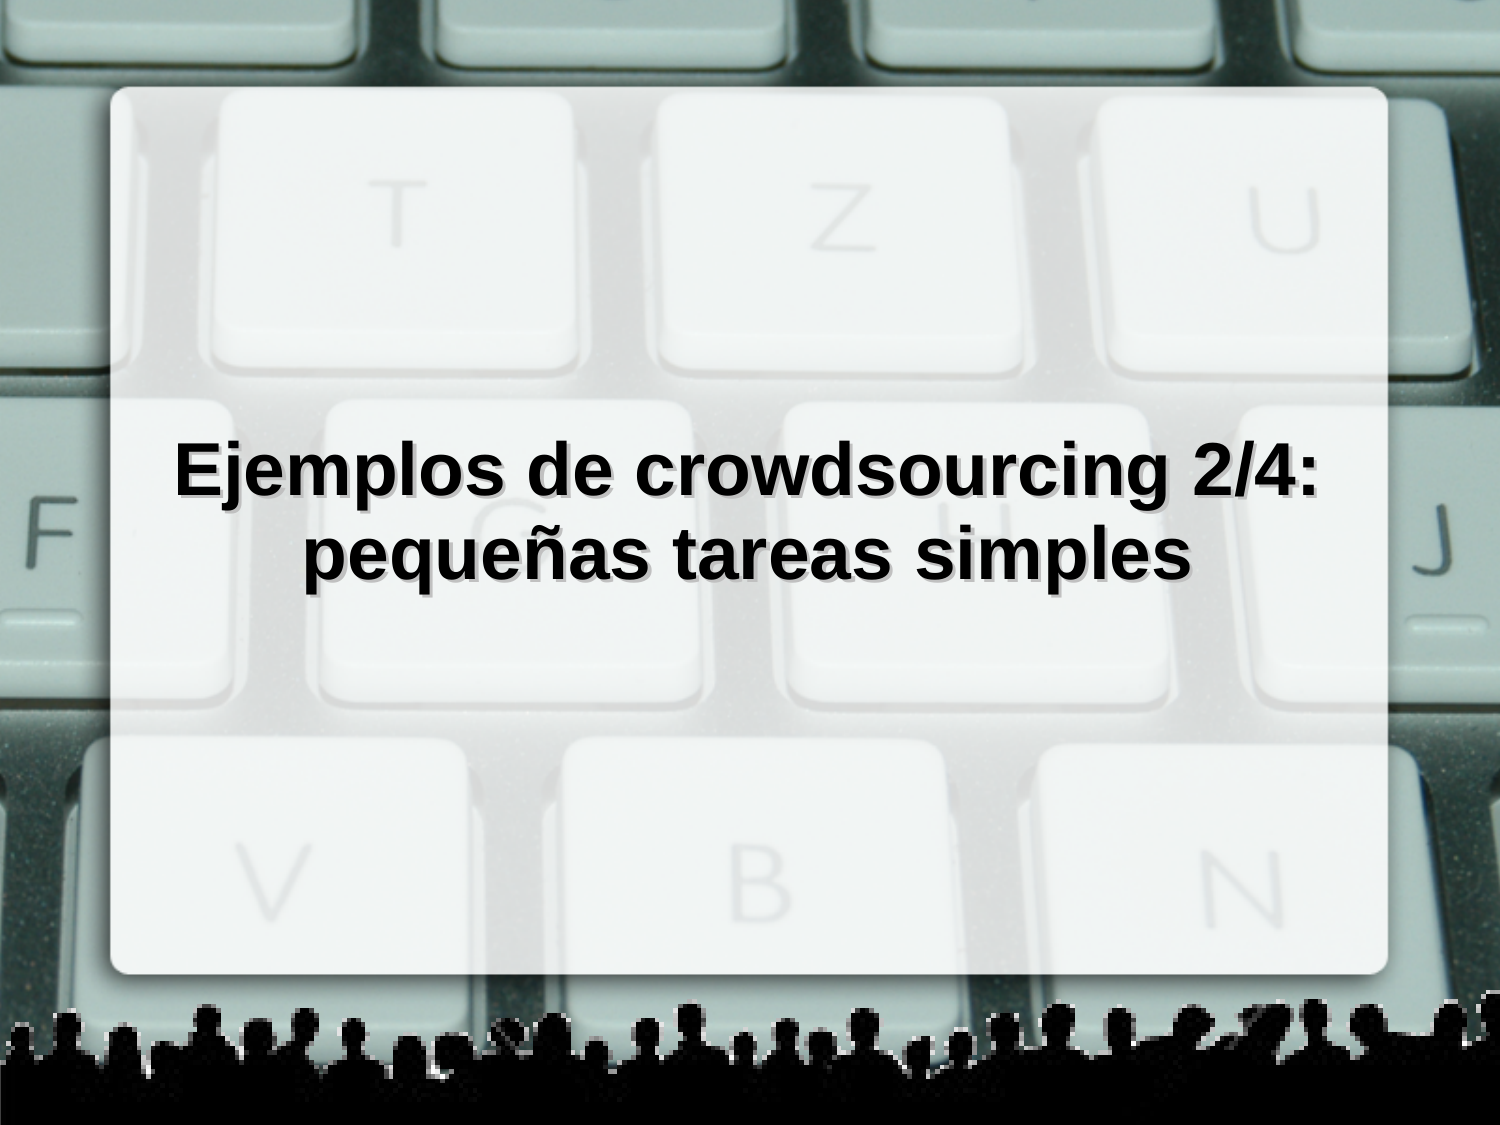

# Ejemplos de crowdsourcing 2/4: pequeñas tareas simples